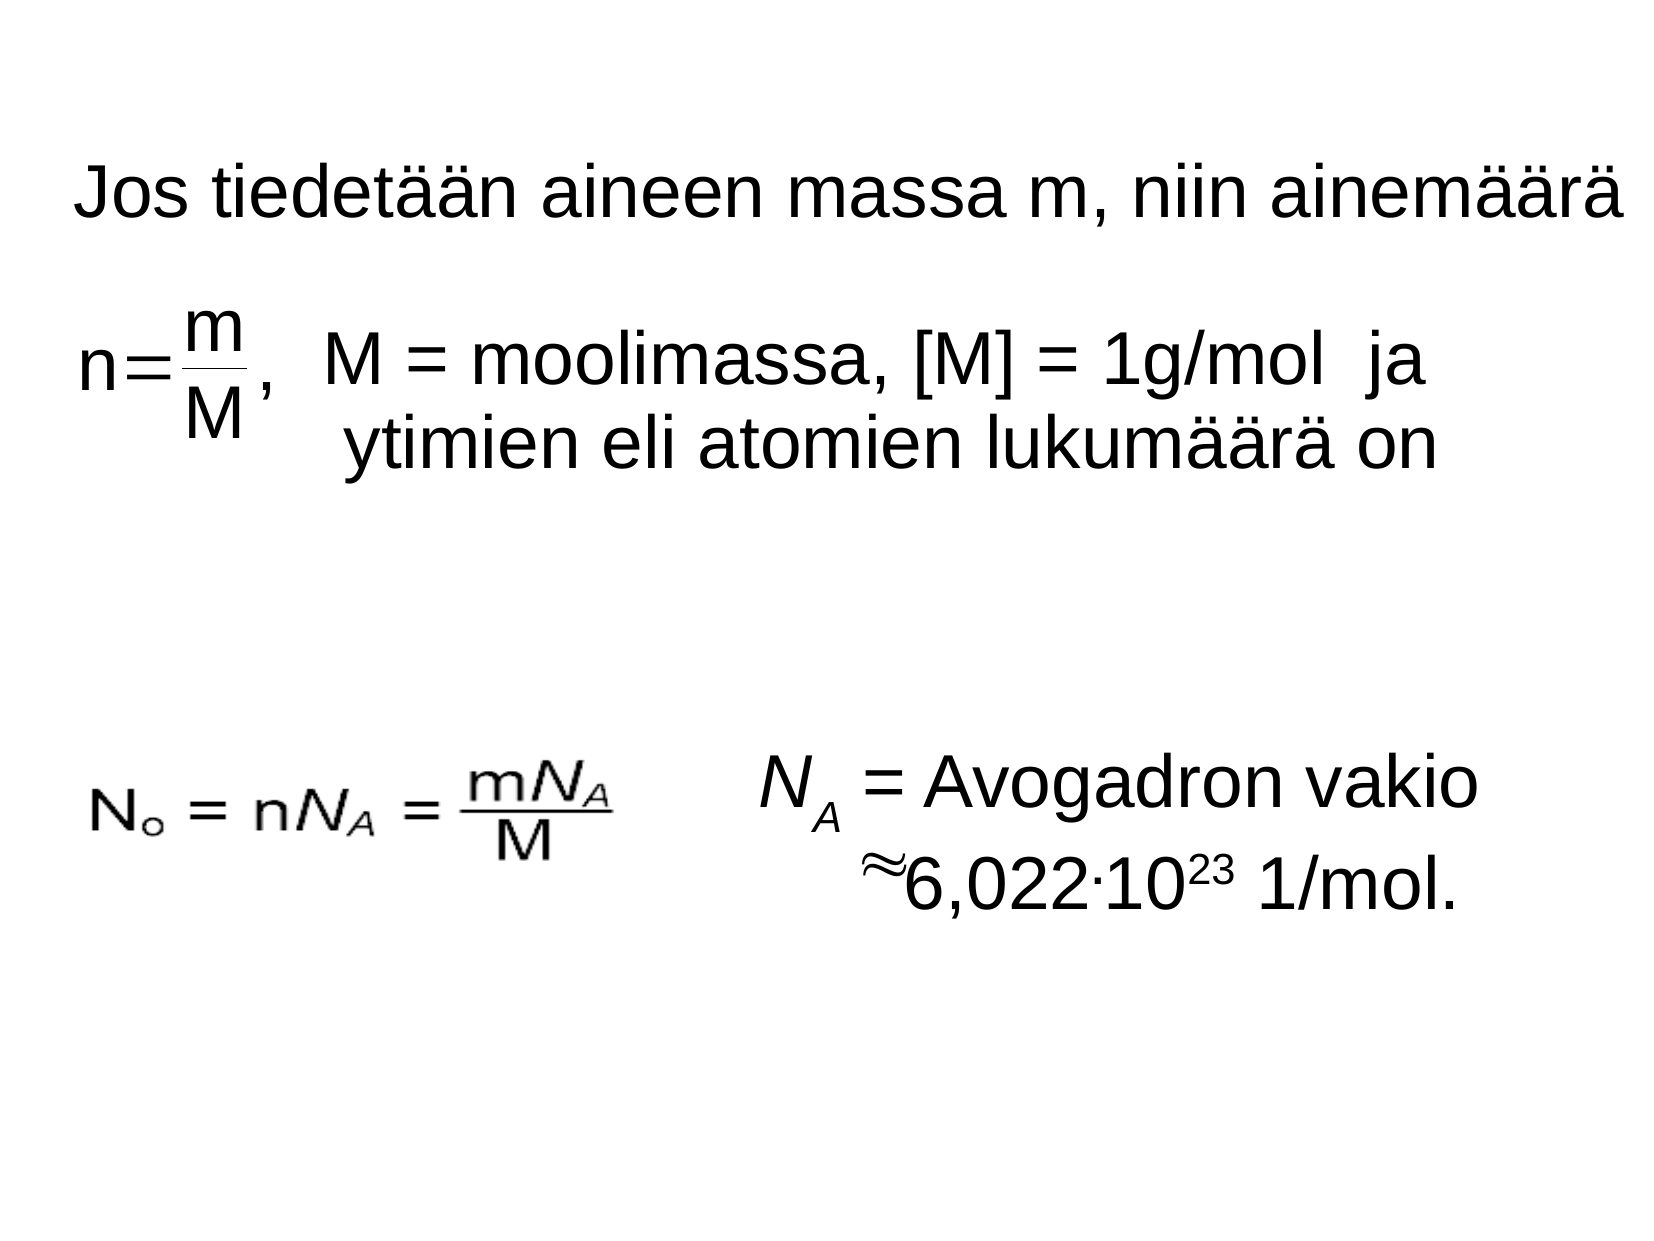

Jos tiedetään aineen massa m, niin ainemäärä
 M = moolimassa, [M] = 1g/mol ja
 ytimien eli atomien lukumäärä on
NA = Avogadron vakio 6,022.1023 1/mol.